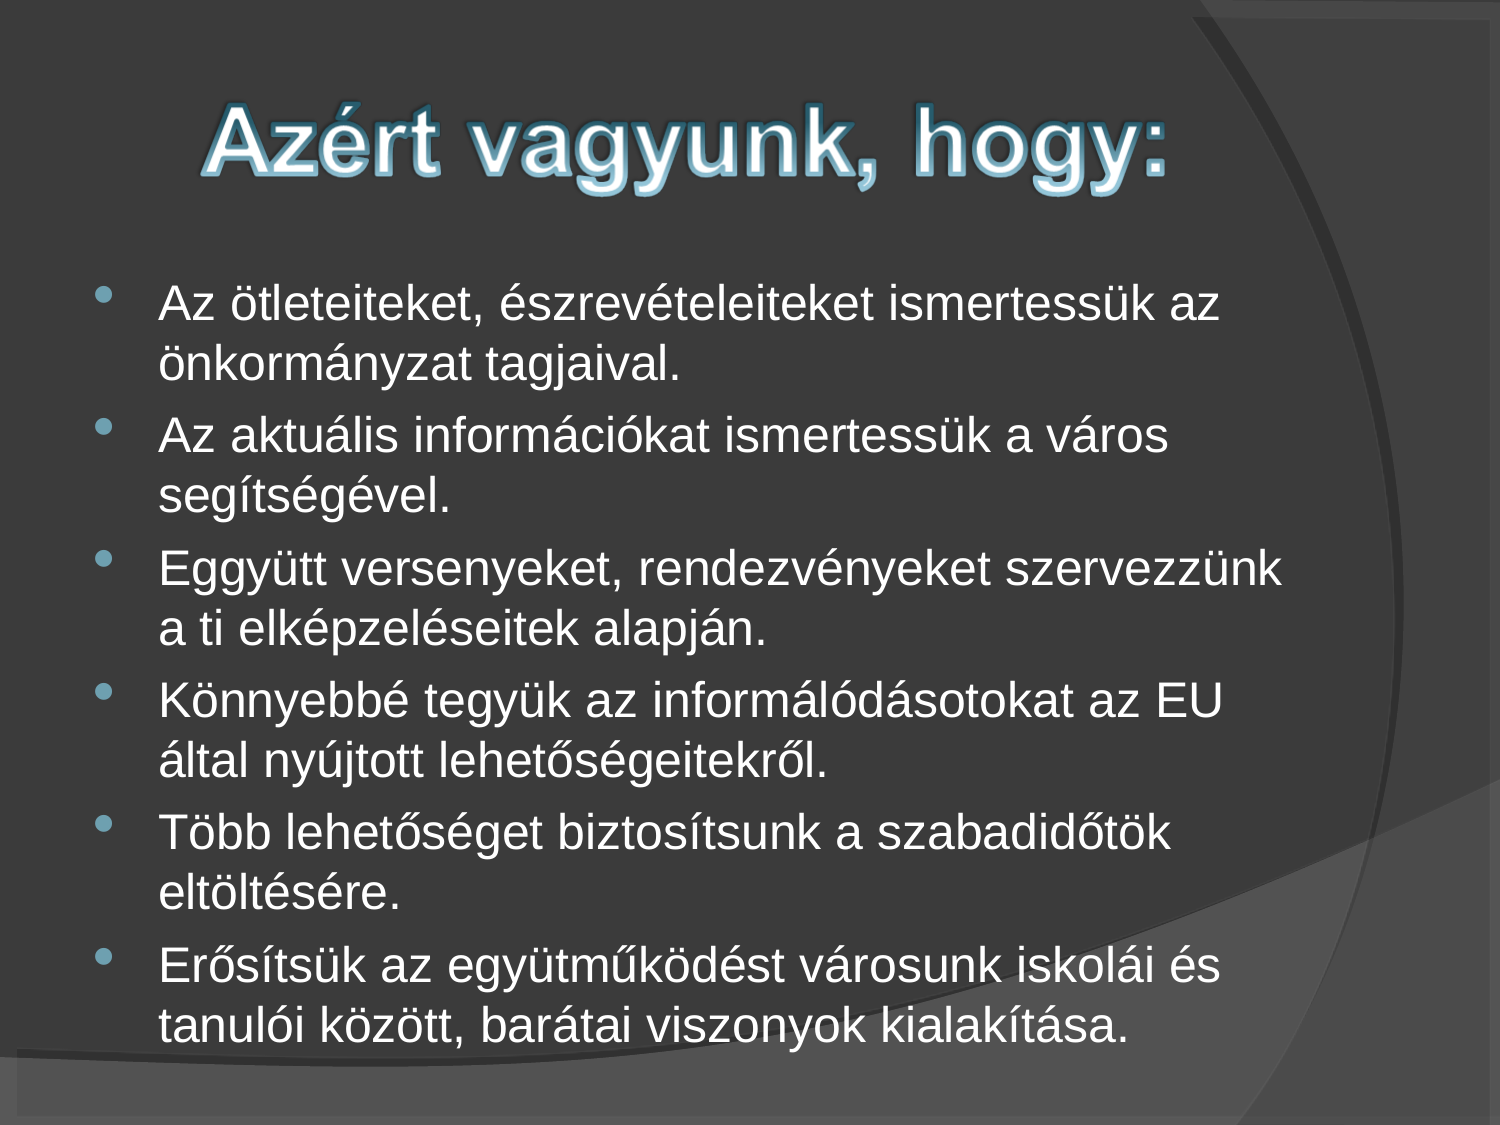

Az ötleteiteket, észrevételeiteket ismertessük az önkormányzat tagjaival.
Az aktuális információkat ismertessük a város segítségével.
Eggyütt versenyeket, rendezvényeket szervezzünk a ti elképzeléseitek alapján.
Könnyebbé tegyük az informálódásotokat az EU által nyújtott lehetőségeitekről.
Több lehetőséget biztosítsunk a szabadidőtök eltöltésére.
Erősítsük az együtműködést városunk iskolái és tanulói között, barátai viszonyok kialakítása.